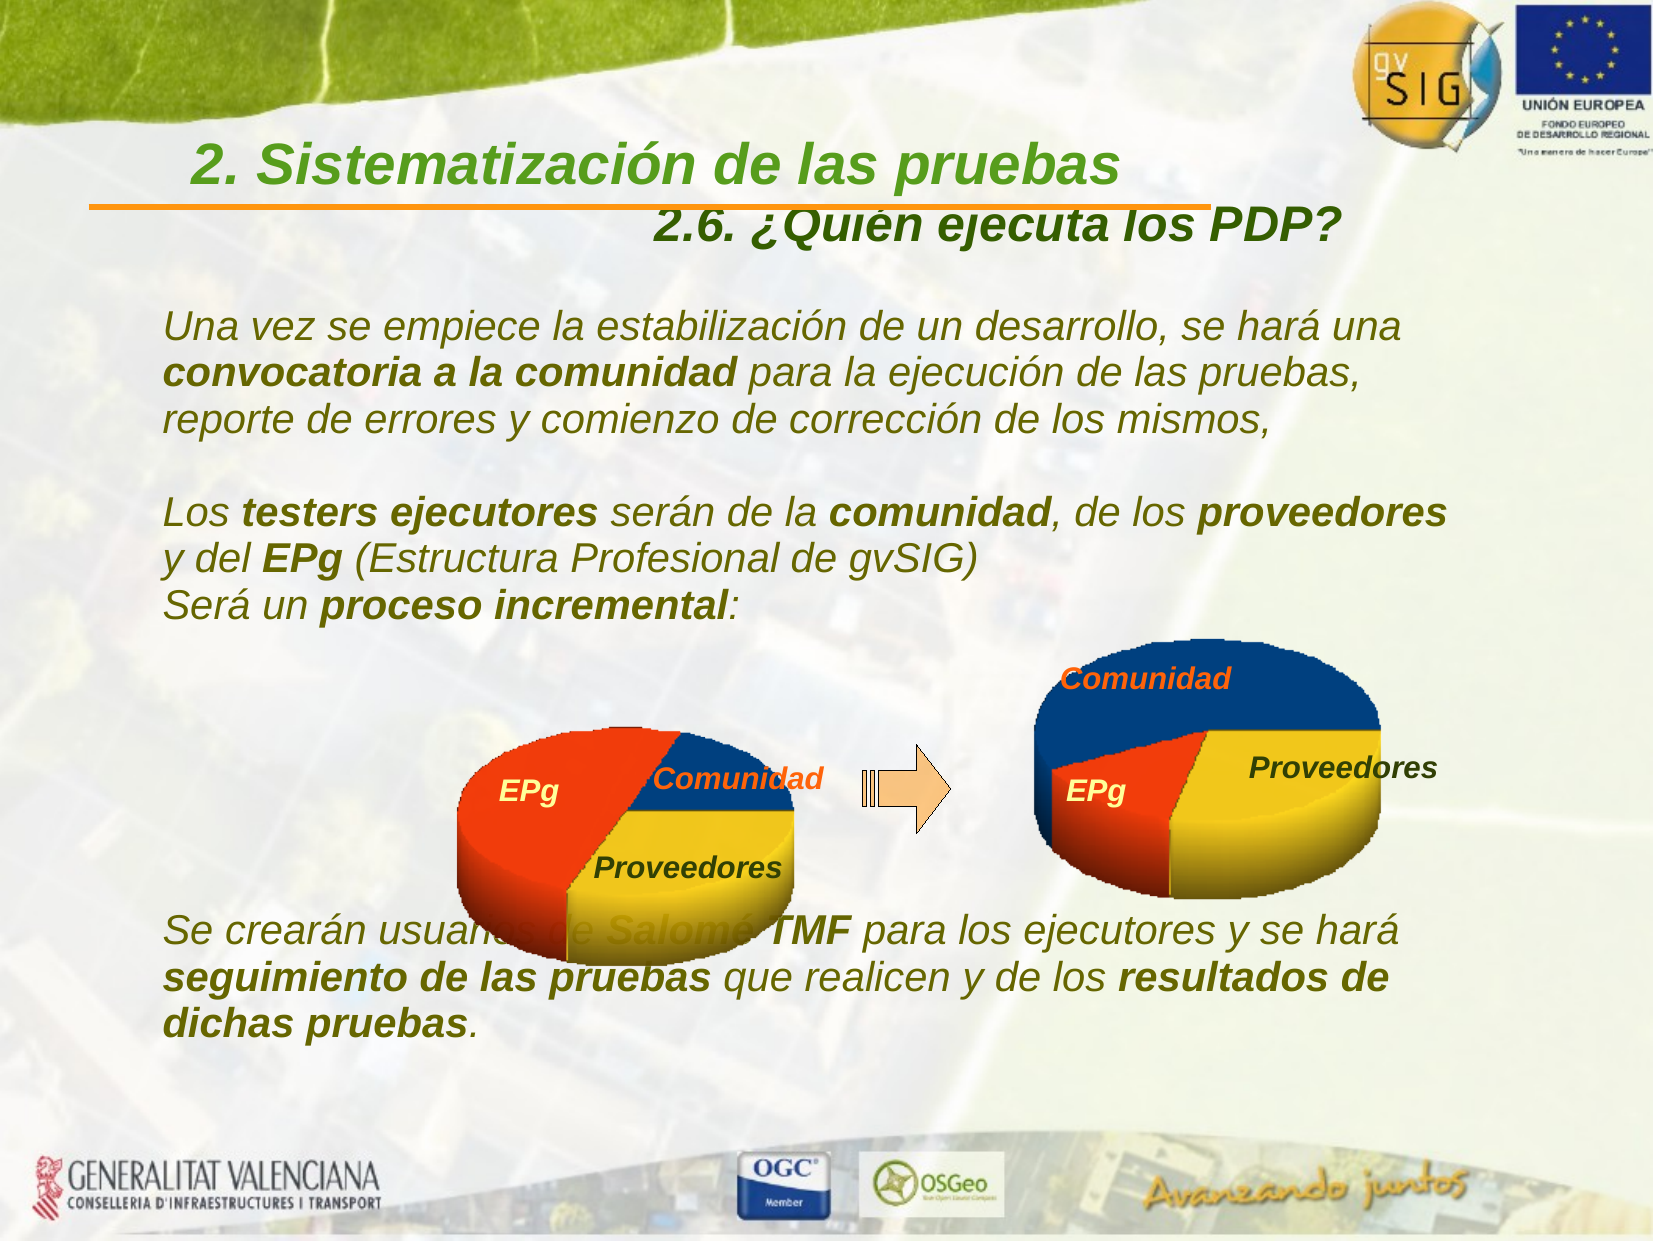

2. Sistematización de las pruebas
2.6. ¿Quién ejecuta los PDP?
Una vez se empiece la estabilización de un desarrollo, se hará una convocatoria a la comunidad para la ejecución de las pruebas, reporte de errores y comienzo de corrección de los mismos,
Los testers ejecutores serán de la comunidad, de los proveedores y del EPg (Estructura Profesional de gvSIG)
Será un proceso incremental:
Se crearán usuarios de Salomé TMF para los ejecutores y se hará seguimiento de las pruebas que realicen y de los resultados de dichas pruebas.
Comunidad
Proveedores
Comunidad
EPg
EPg
Proveedores